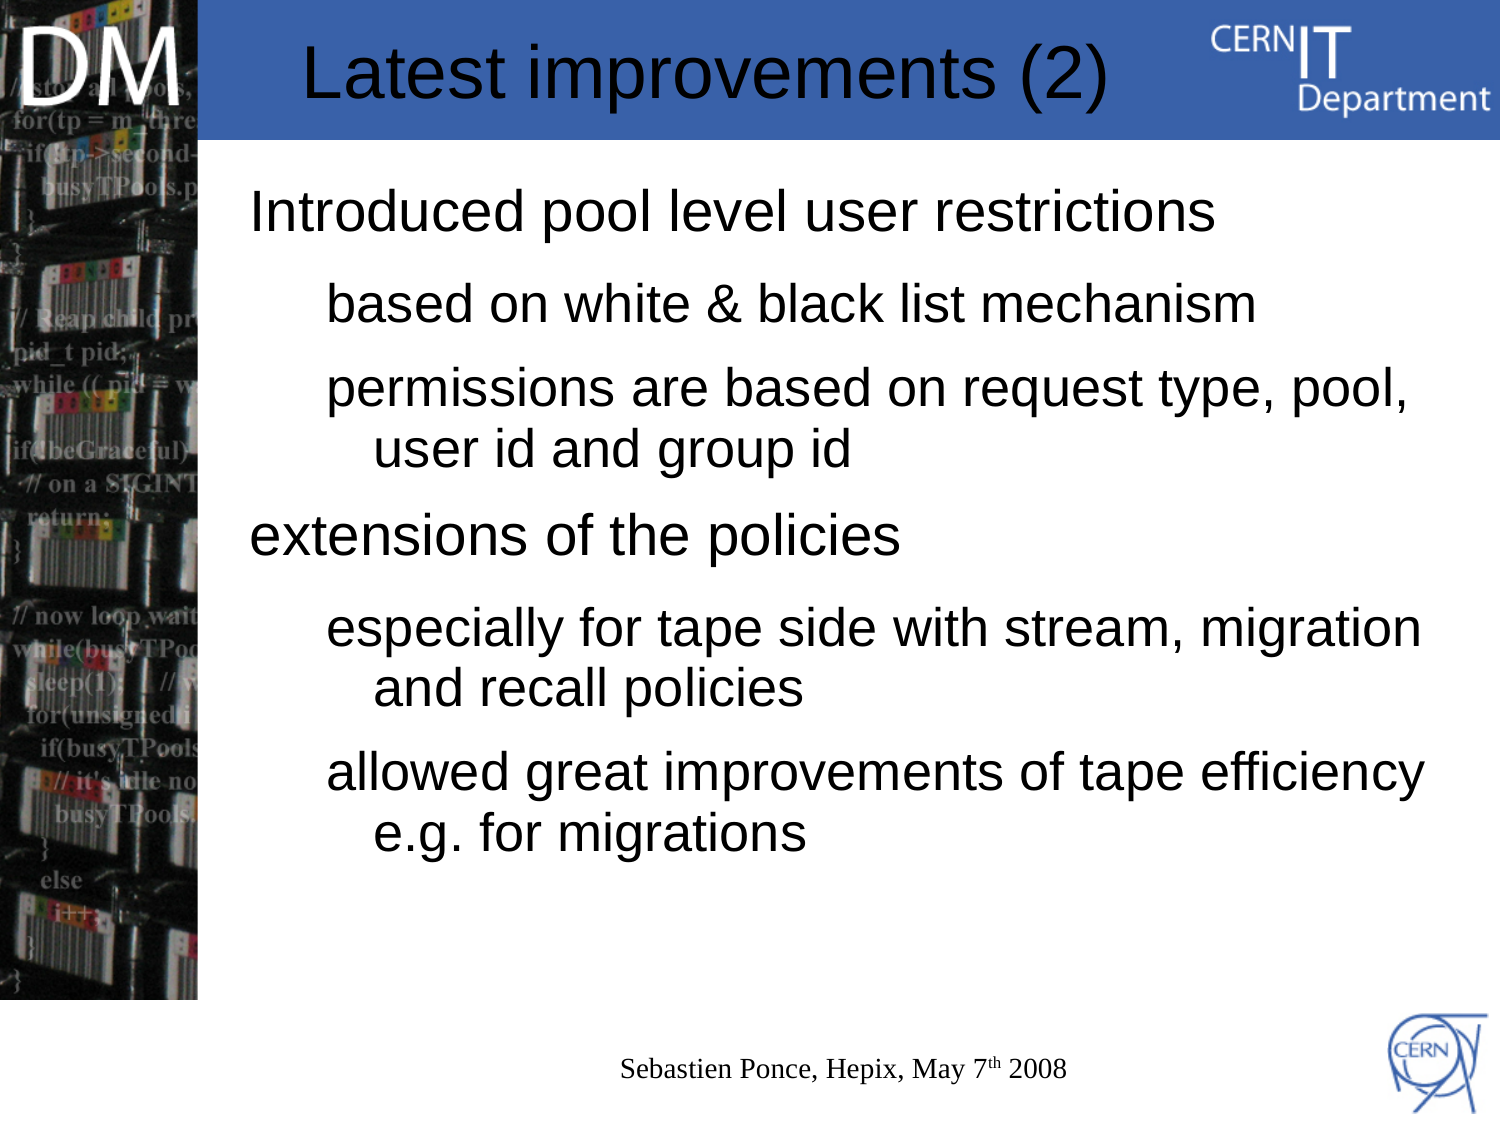

# Latest improvements (2)
Introduced pool level user restrictions
based on white & black list mechanism
permissions are based on request type, pool, user id and group id
extensions of the policies
especially for tape side with stream, migration and recall policies
allowed great improvements of tape efficiency e.g. for migrations